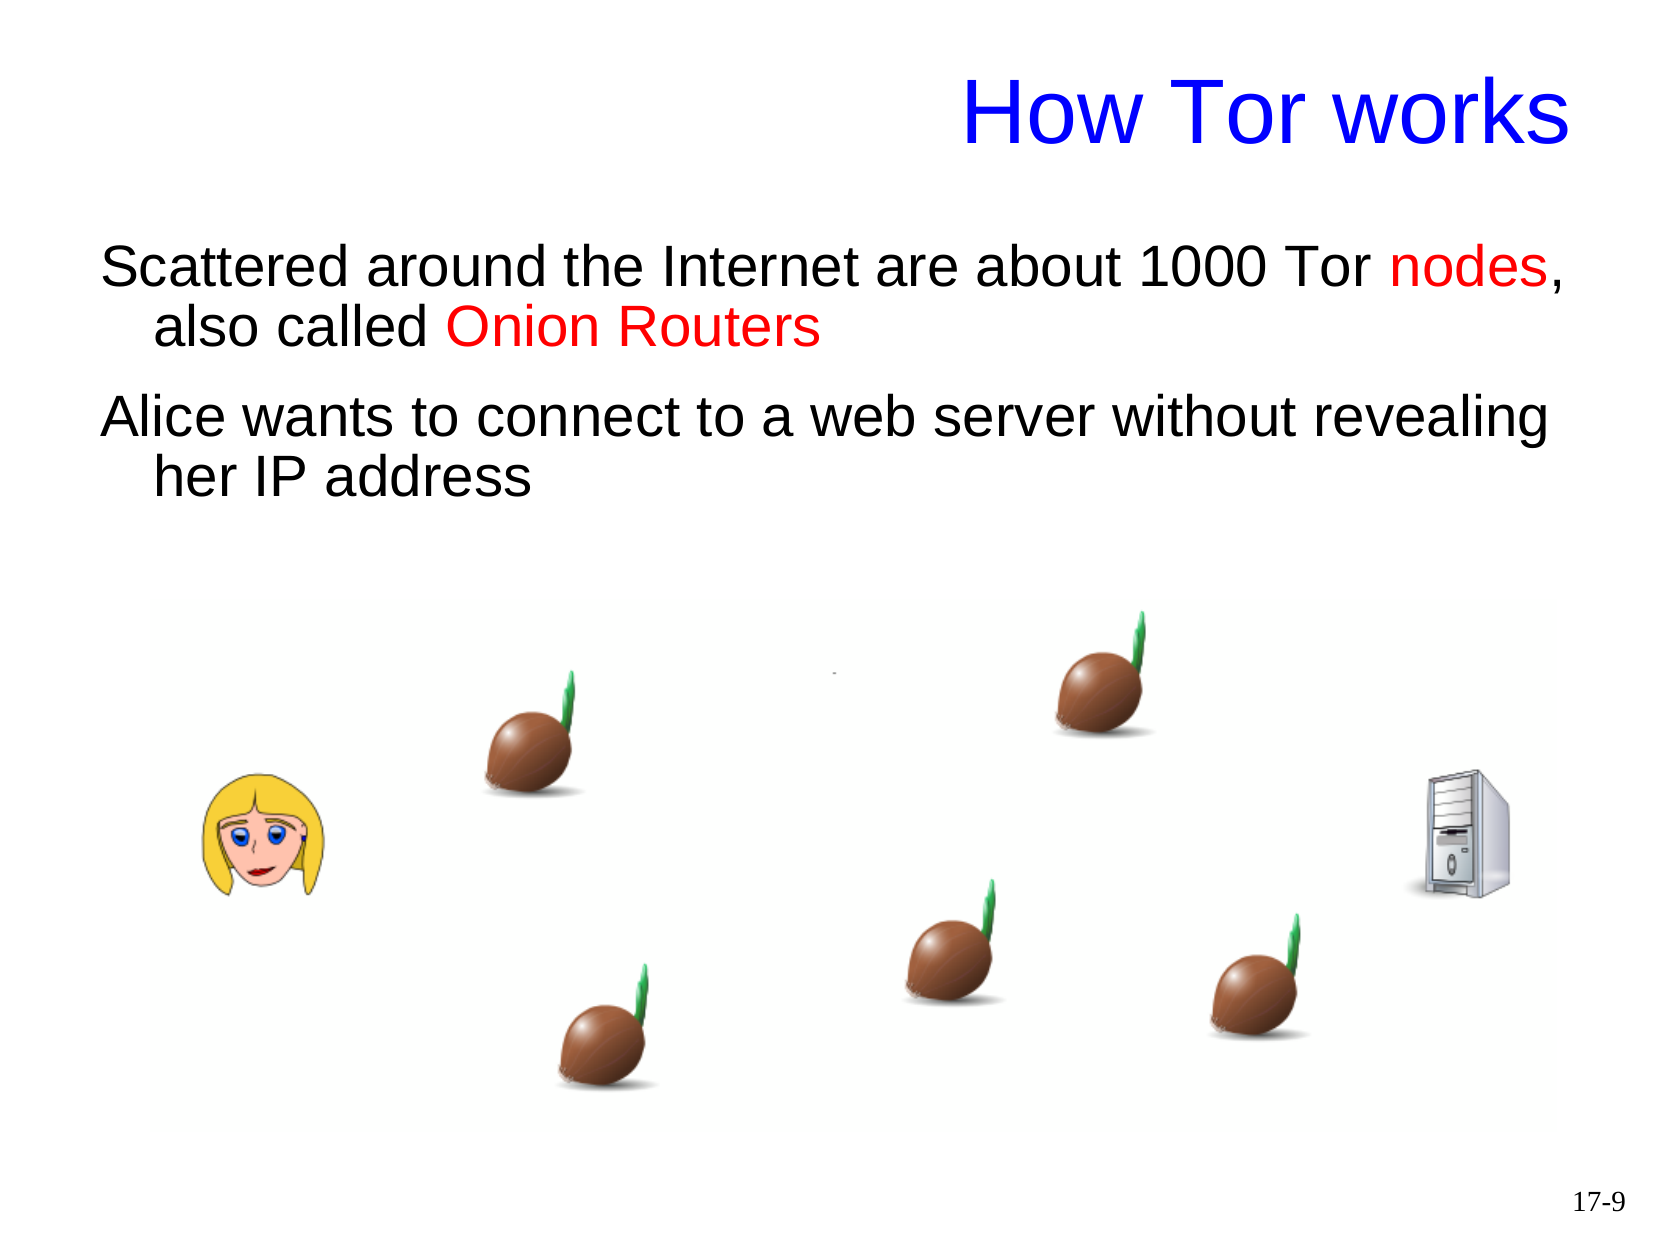

# How Tor works
Scattered around the Internet are about 1000 Tor nodes, also called Onion Routers
Alice wants to connect to a web server without revealing her IP address